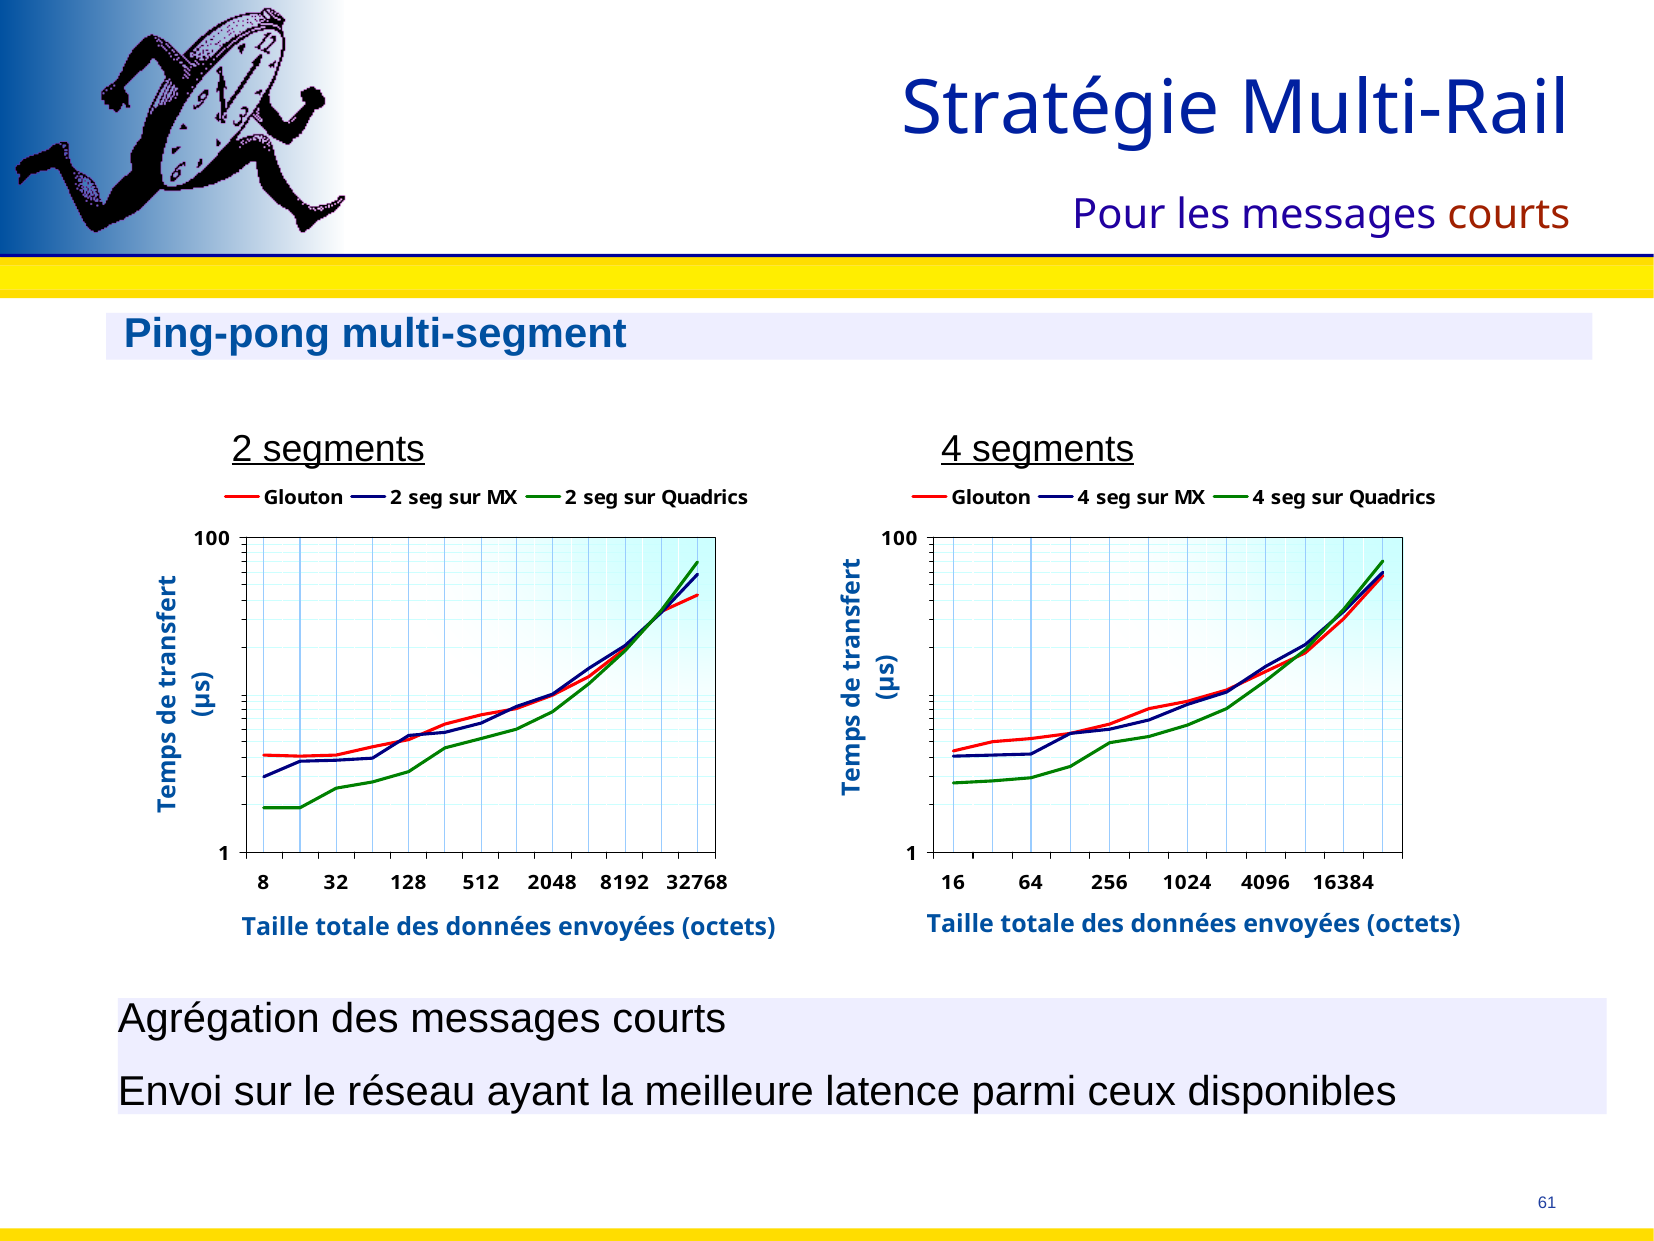

# Stratégie Multi-Rail Pour les messages courts
Ping-pong multi-segment
2 segments
4 segments
Temps de transfert (µs)
Temps de transfert (µs)
Taille totale des données envoyées (octets)
Taille totale des données envoyées (octets)
Agrégation des messages courts
Envoi sur le réseau ayant la meilleure latence parmi ceux disponibles